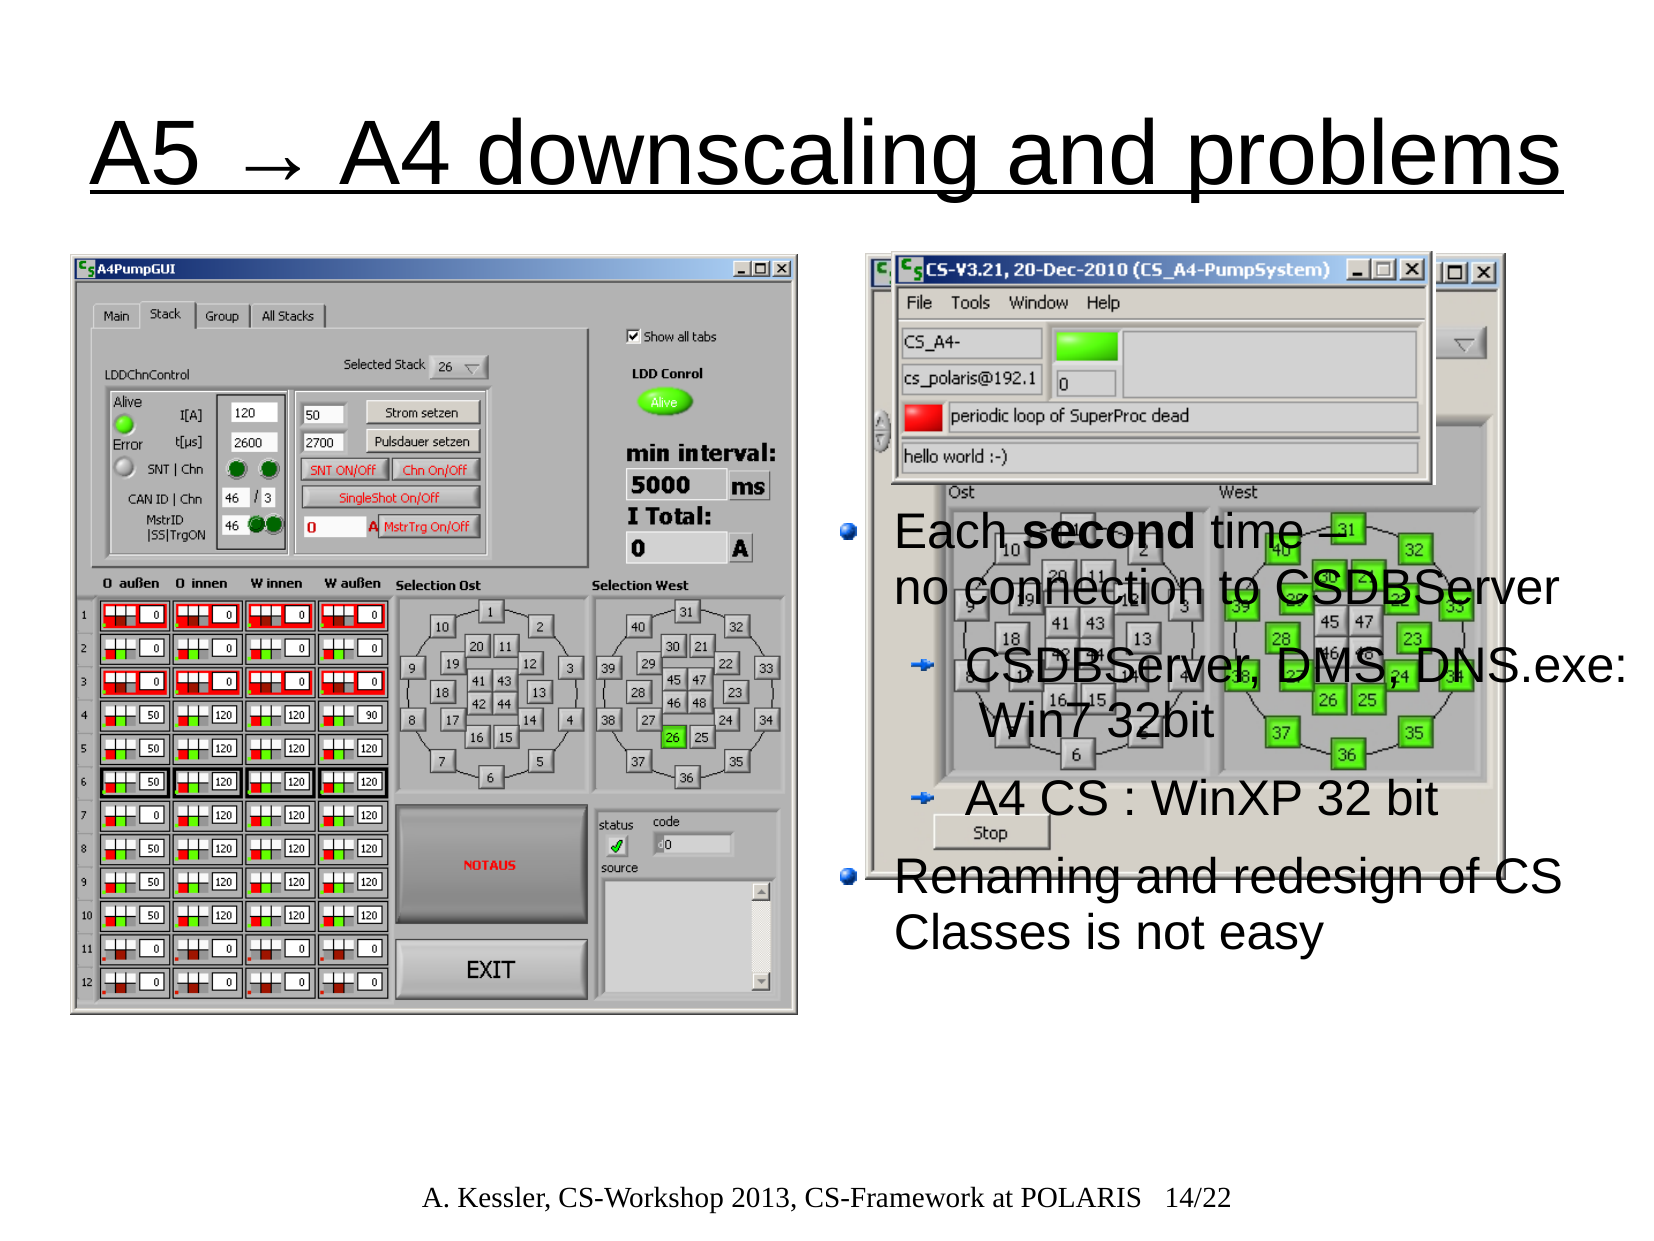

# A5 → A4 downscaling and problems
Each second time –
no connection to CSDBServer
CSDBServer, DMS, DNS.exe:
 Win7 32bit
A4 CS : WinXP 32 bit
Renaming and redesign of CS
Classes is not easy
A. Kessler, CS-Workshop 2013, CS-Framework at POLARIS